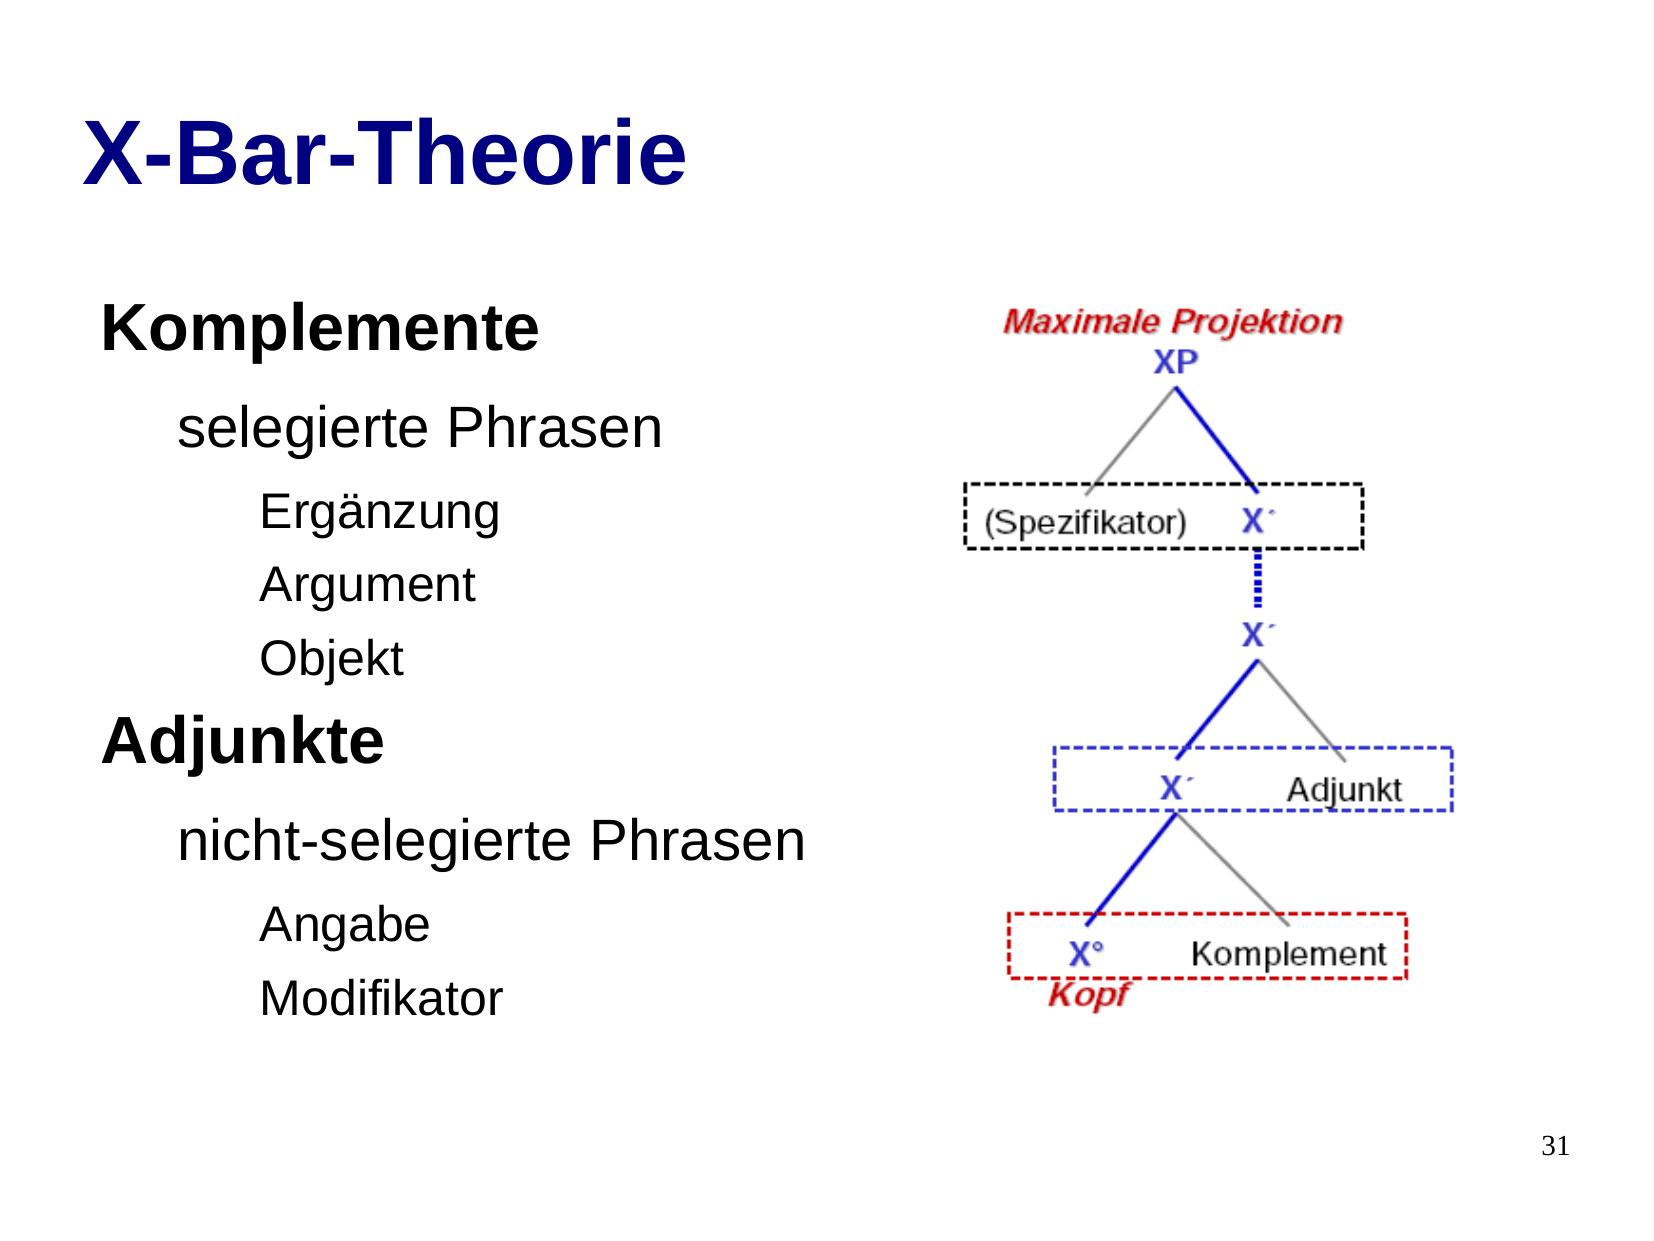

# X-Bar-Theorie
Komplemente
selegierte Phrasen
Ergänzung
Argument
Objekt
Adjunkte
nicht-selegierte Phrasen
Angabe
Modifikator
31